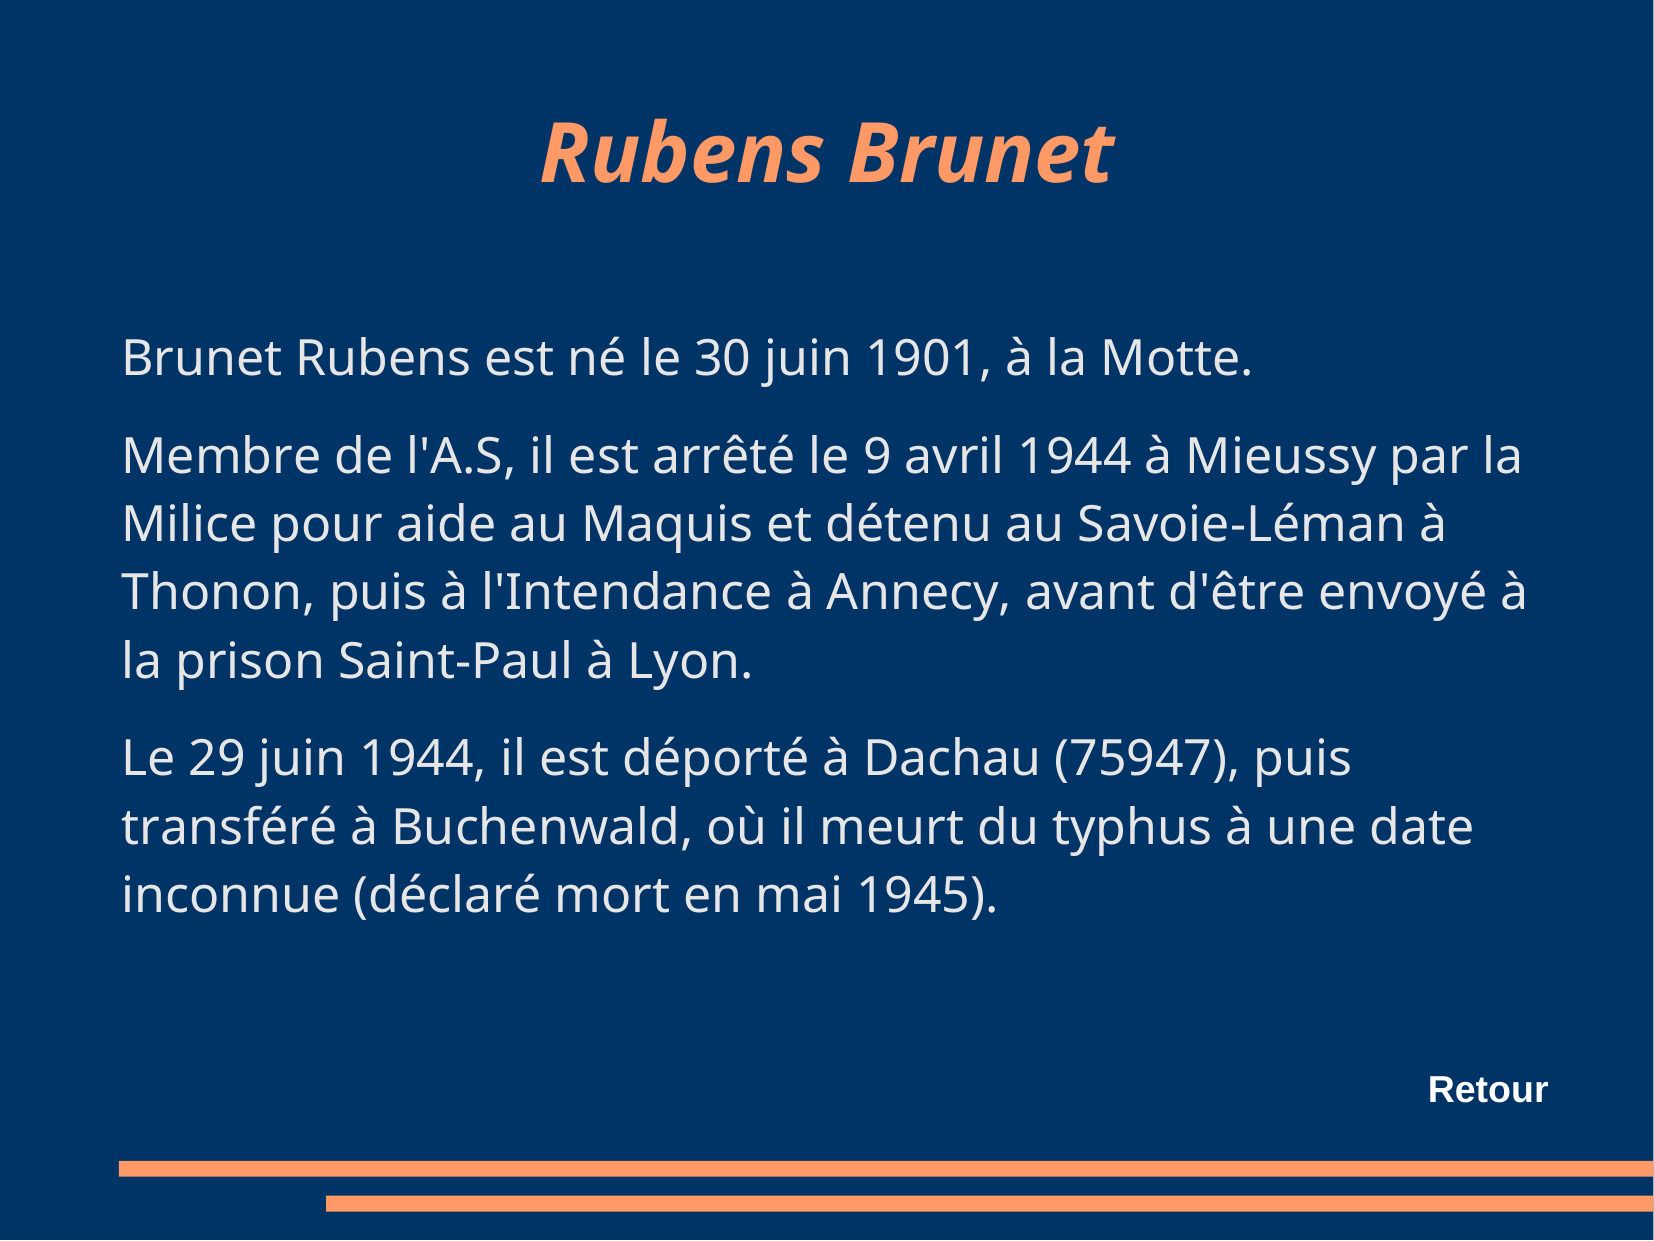

# Rubens Brunet
Brunet Rubens est né le 30 juin 1901, à la Motte.
Membre de l'A.S, il est arrêté le 9 avril 1944 à Mieussy par la Milice pour aide au Maquis et détenu au Savoie-Léman à Thonon, puis à l'Intendance à Annecy, avant d'être envoyé à la prison Saint-Paul à Lyon.
Le 29 juin 1944, il est déporté à Dachau (75947), puis transféré à Buchenwald, où il meurt du typhus à une date inconnue (déclaré mort en mai 1945).
Retour